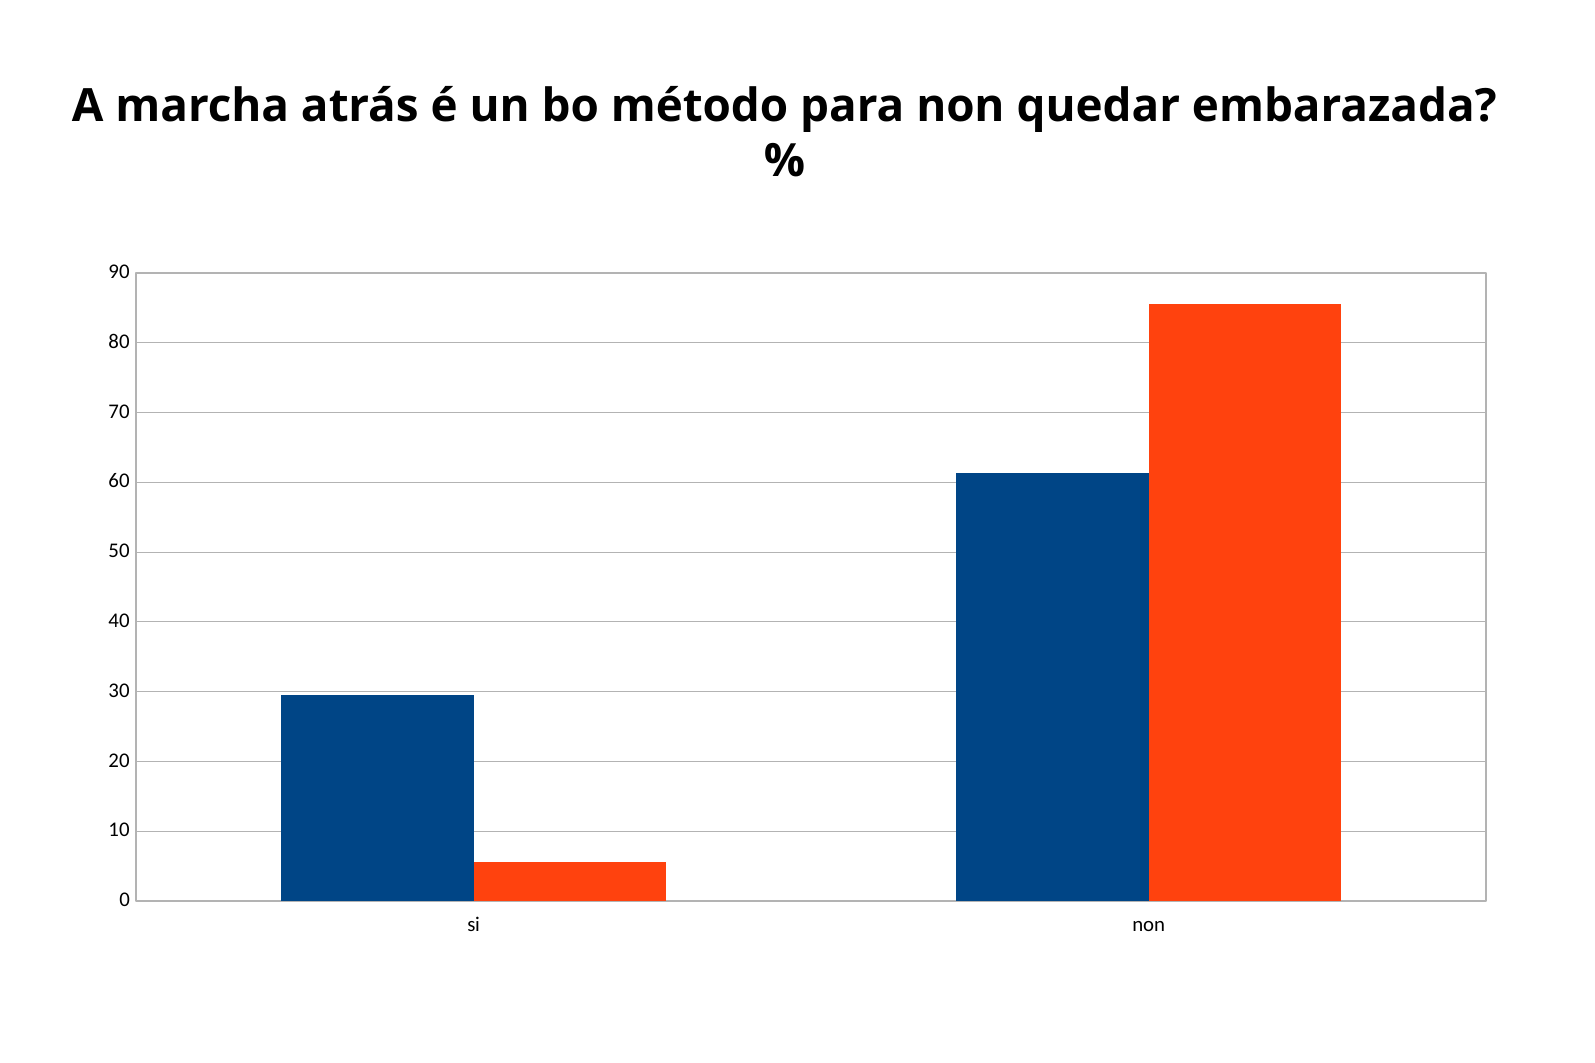

# A marcha atrás é un bo método para non quedar embarazada?%
### Chart
| Category | varóns | mulleres |
|---|---|---|
| si | 29.54 | 5.55 |
| non | 61.36 | 85.5 |